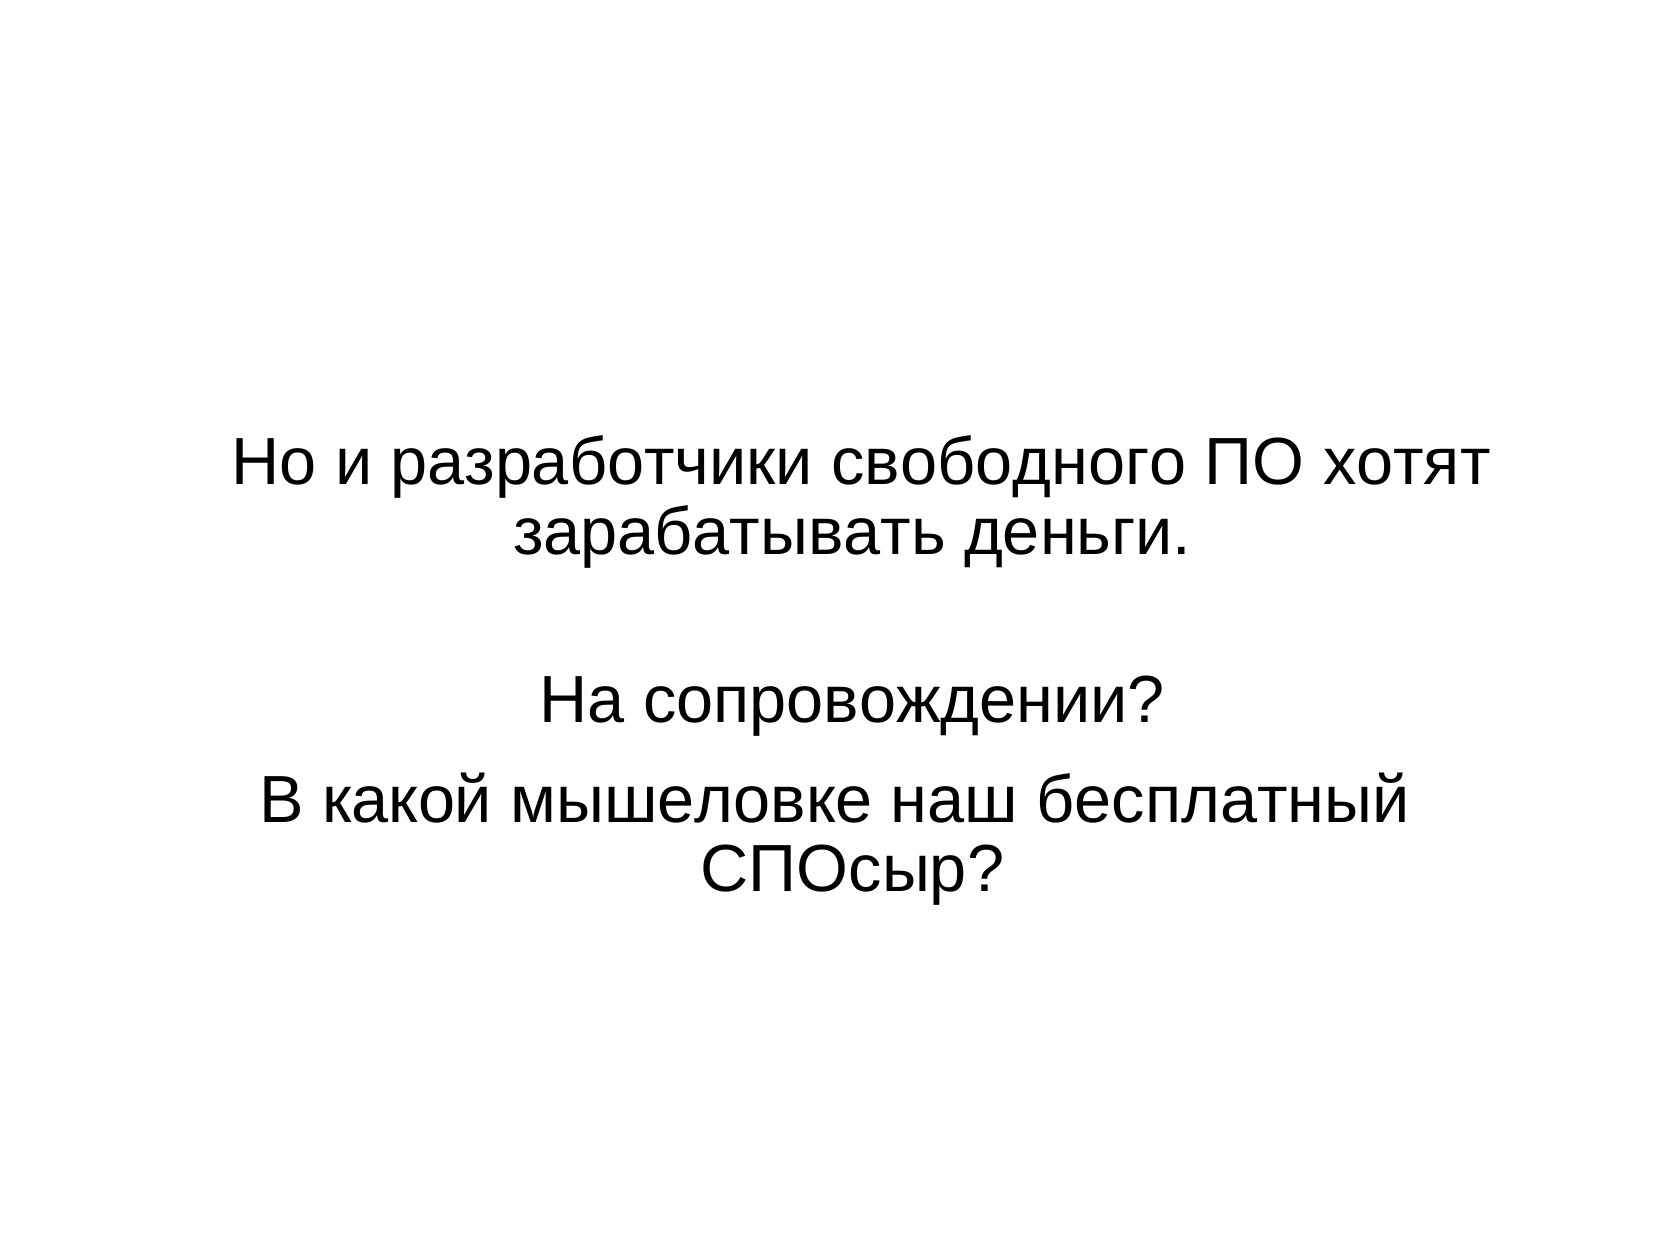

# Но и разработчики свободного ПО хотят зарабатывать деньги.
На сопровождении?
В какой мышеловке наш бесплатный СПОсыр?